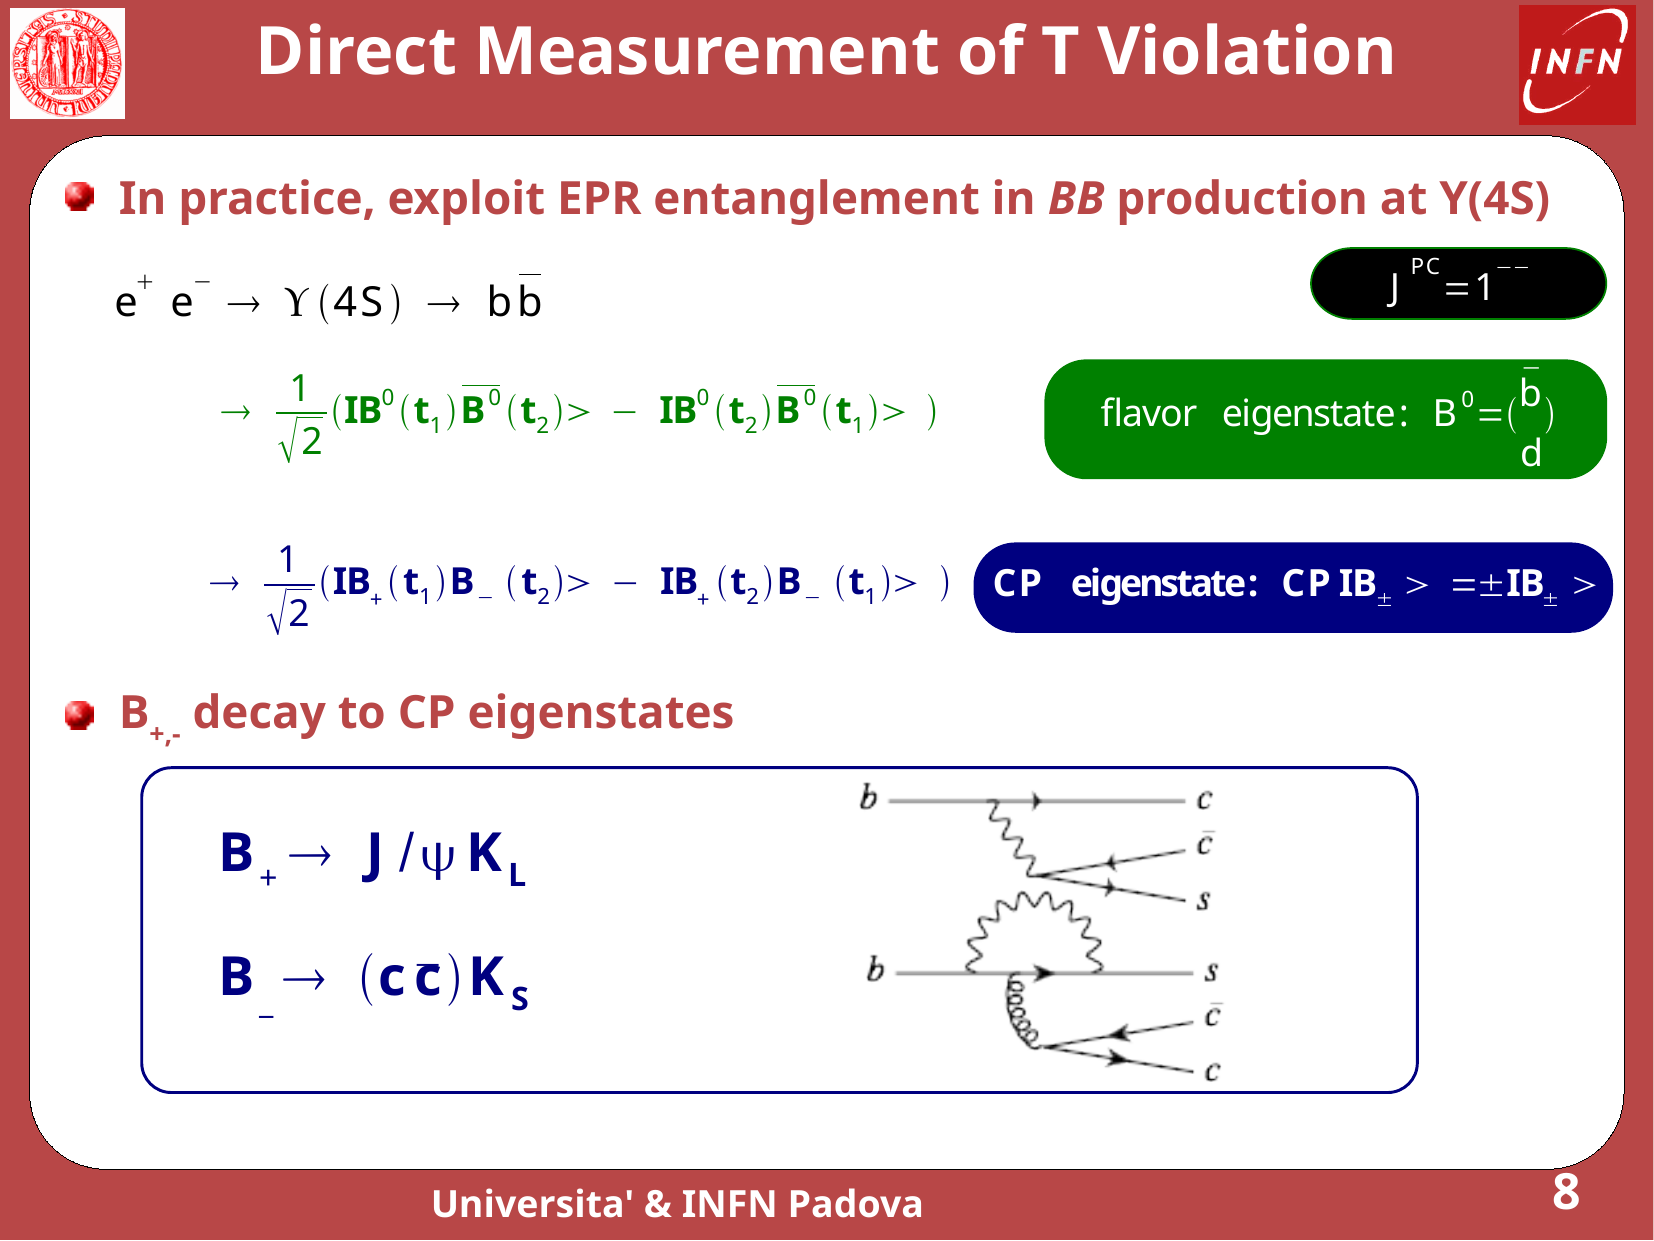

# Direct Measurement of T Violation
In practice, exploit EPR entanglement in BB production at Y(4S)
B+,- decay to CP eigenstates